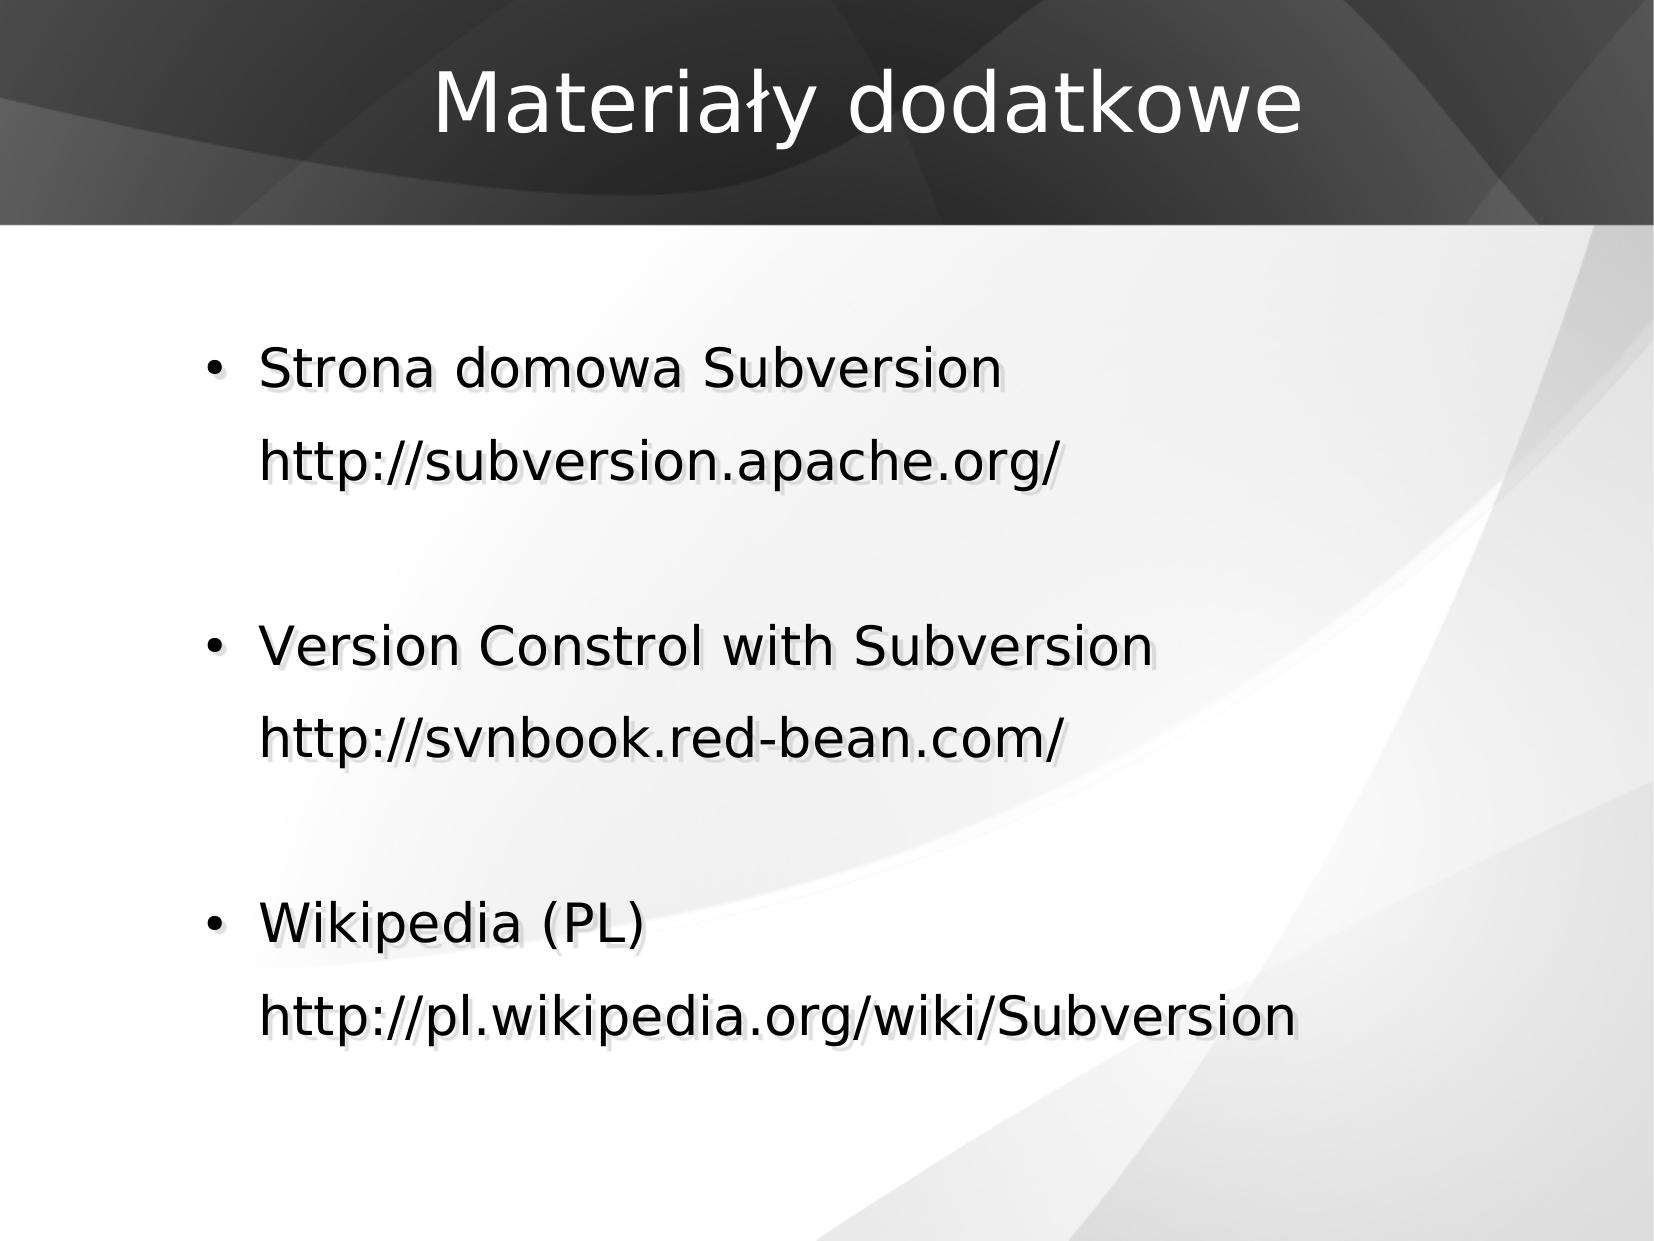

# Materiały dodatkowe
Strona domowa Subversion
http://subversion.apache.org/
Version Constrol with Subversion
http://svnbook.red-bean.com/
Wikipedia (PL)
http://pl.wikipedia.org/wiki/Subversion